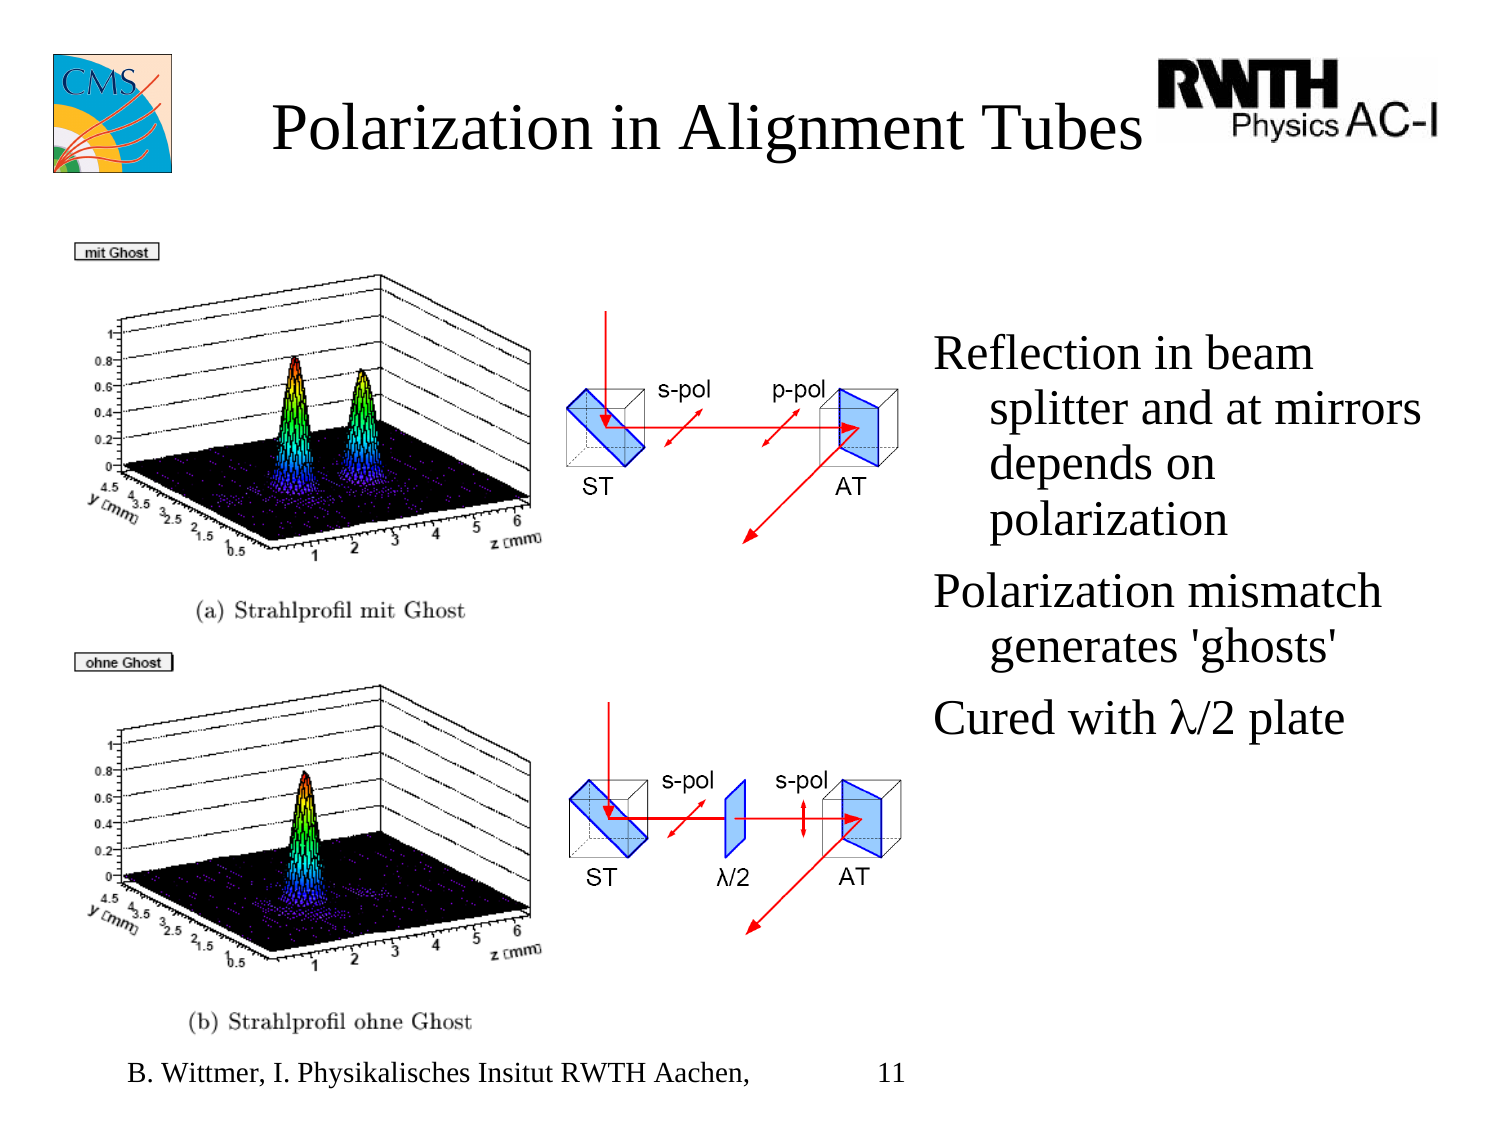

# Polarization in Alignment Tubes
Reflection in beam splitter and at mirrors depends on polarization
Polarization mismatch generates 'ghosts'
Cured with l/2 plate